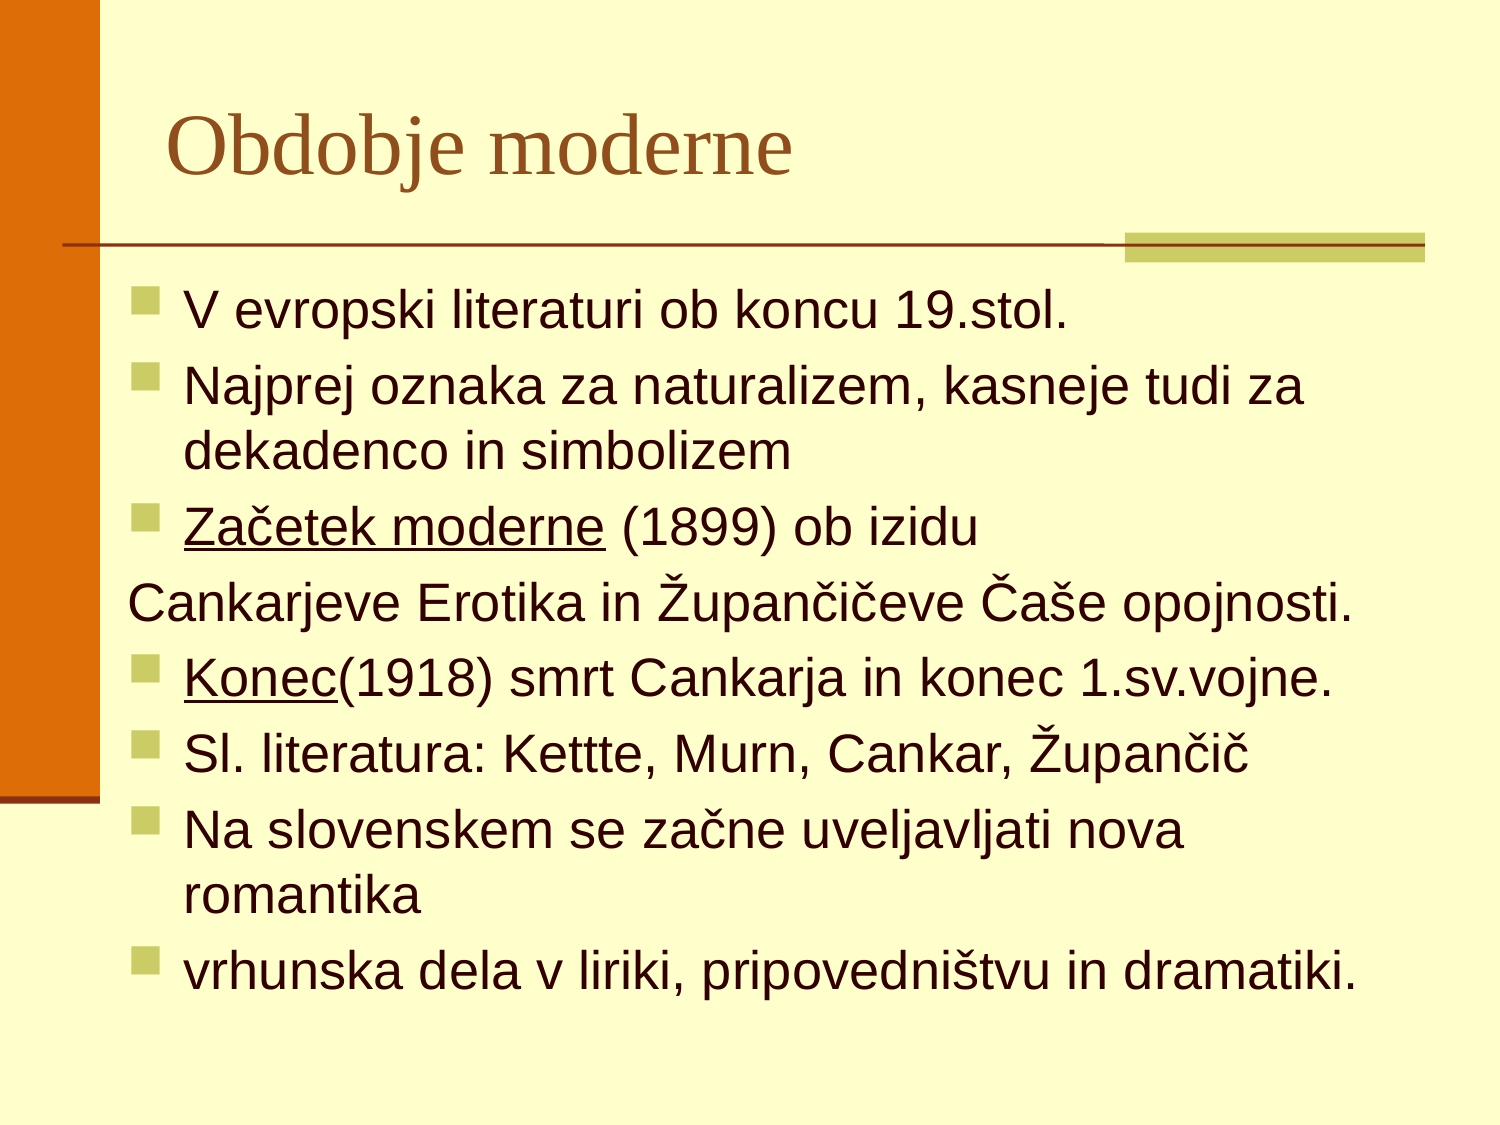

# Obdobje moderne
V evropski literaturi ob koncu 19.stol.
Najprej oznaka za naturalizem, kasneje tudi za dekadenco in simbolizem
Začetek moderne (1899) ob izidu
Cankarjeve Erotika in Župančičeve Čaše opojnosti.
Konec(1918) smrt Cankarja in konec 1.sv.vojne.
Sl. literatura: Kettte, Murn, Cankar, Župančič
Na slovenskem se začne uveljavljati nova romantika
vrhunska dela v liriki, pripovedništvu in dramatiki.